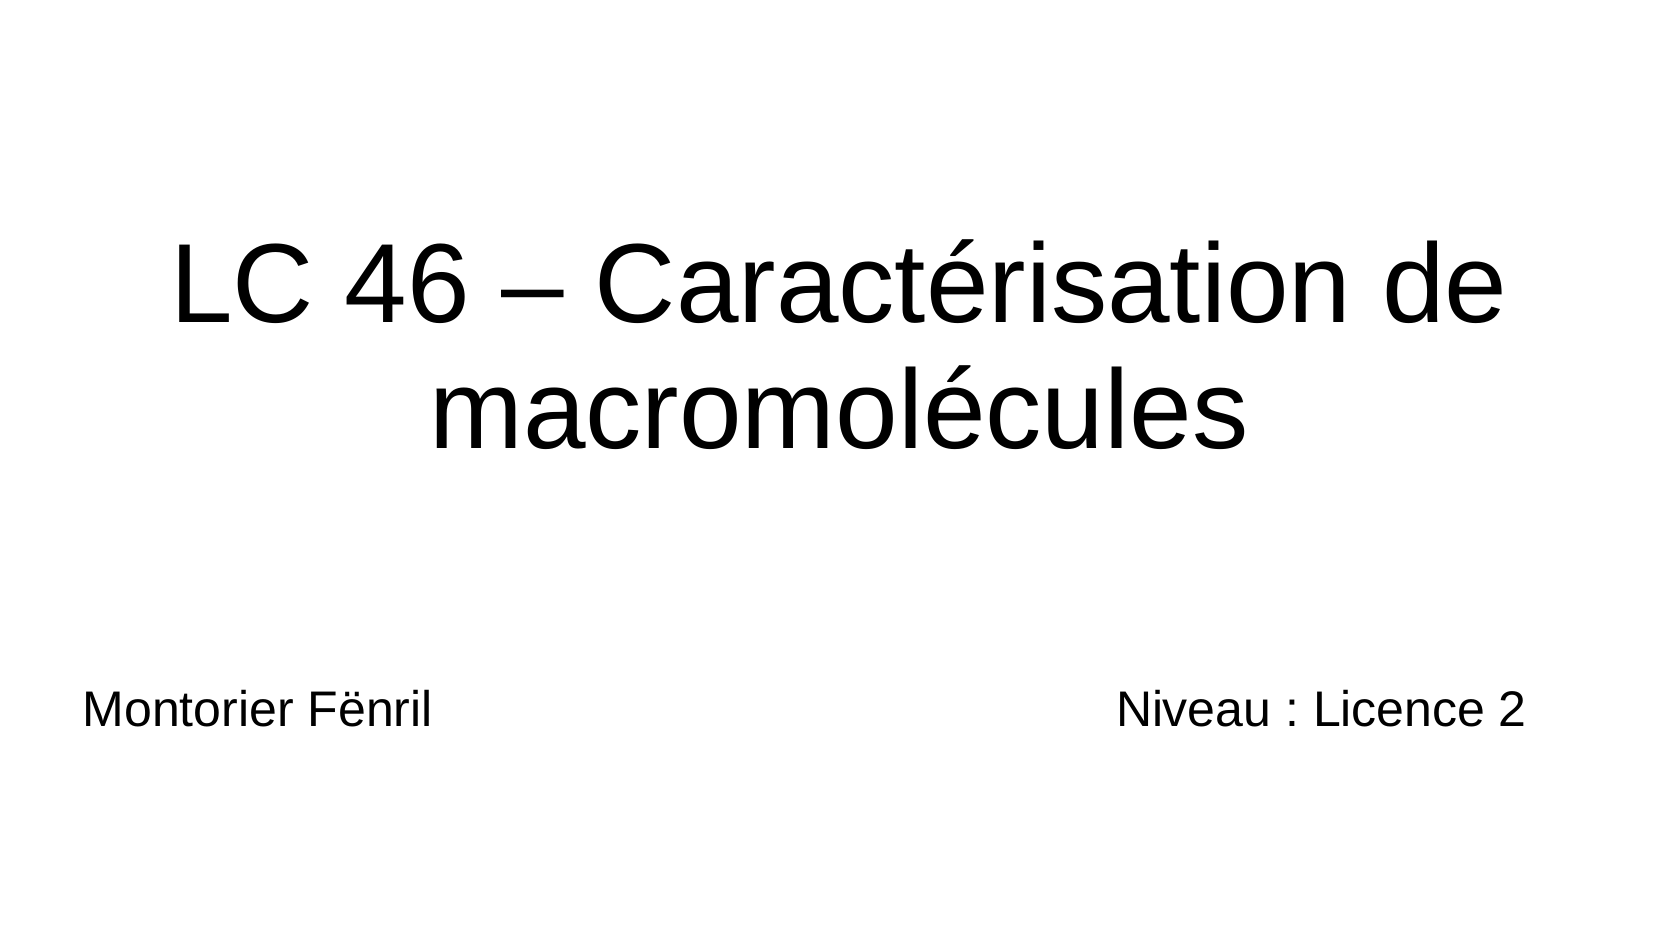

# LC 46 – Caractérisation de macromolécules
Montorier Fënril										Niveau : Licence 2